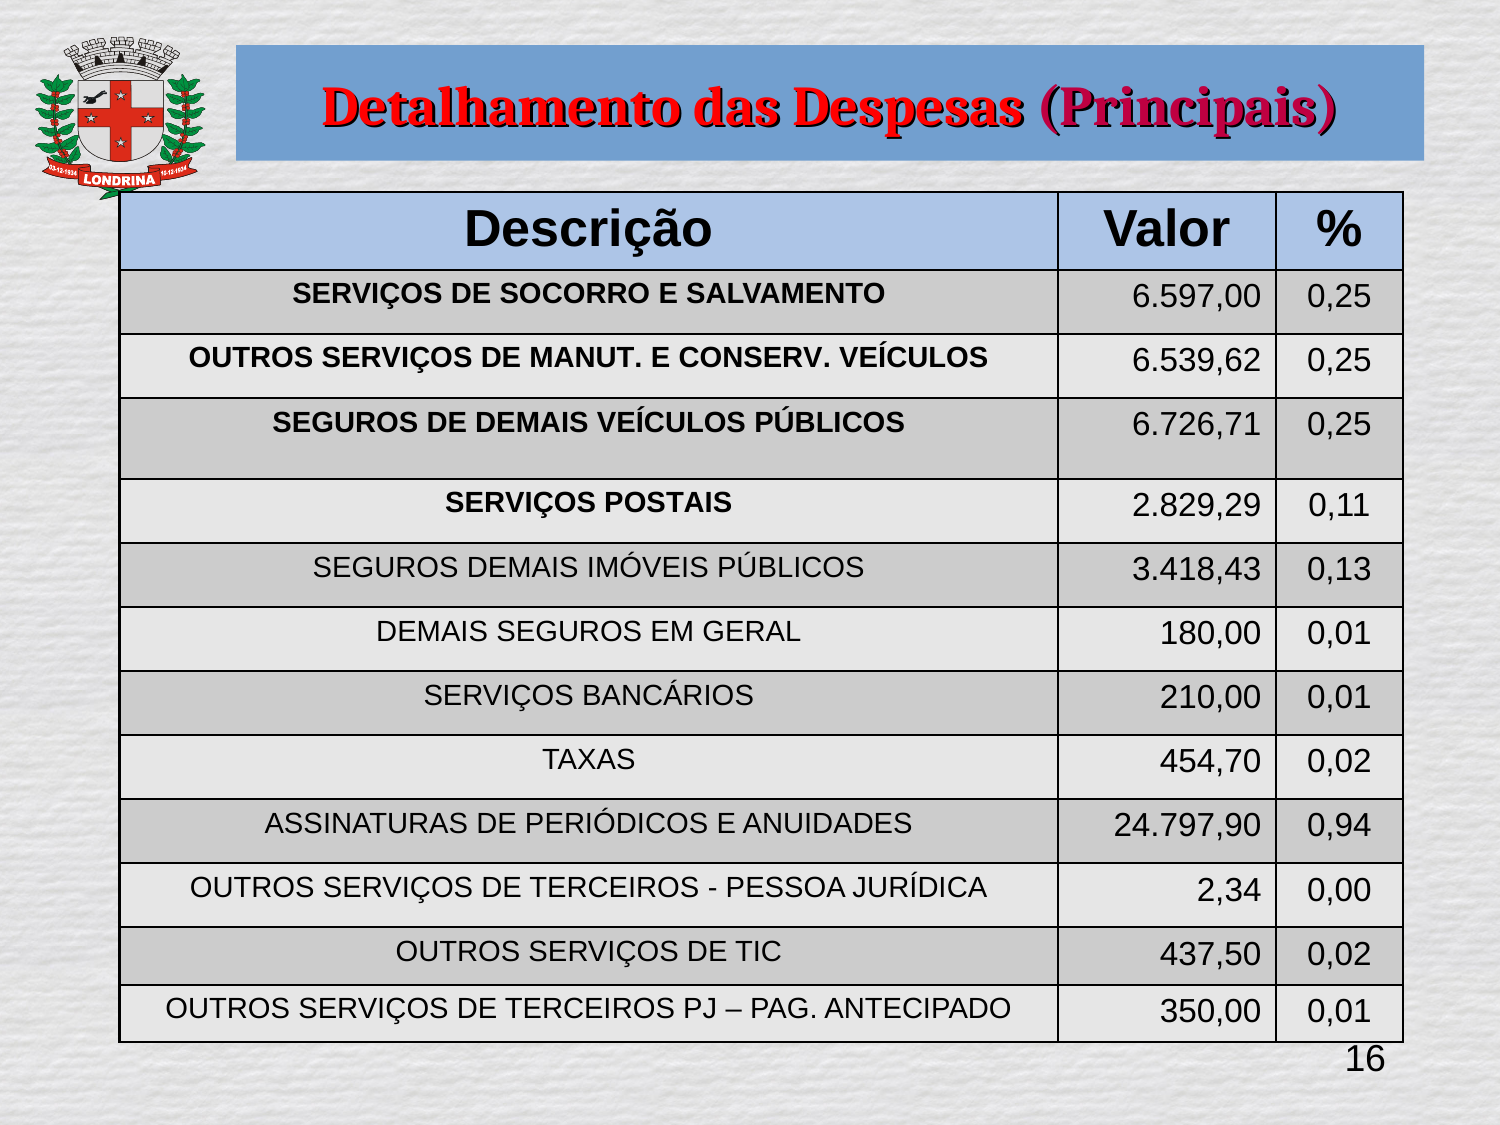

Detalhamento das Despesas (Principais)
| Descrição | Valor | % |
| --- | --- | --- |
| SERVIÇOS DE SOCORRO E SALVAMENTO | 6.597,00 | 0,25 |
| OUTROS SERVIÇOS DE MANUT. E CONSERV. VEÍCULOS | 6.539,62 | 0,25 |
| SEGUROS DE DEMAIS VEÍCULOS PÚBLICOS | 6.726,71 | 0,25 |
| SERVIÇOS POSTAIS | 2.829,29 | 0,11 |
| SEGUROS DEMAIS IMÓVEIS PÚBLICOS | 3.418,43 | 0,13 |
| DEMAIS SEGUROS EM GERAL | 180,00 | 0,01 |
| SERVIÇOS BANCÁRIOS | 210,00 | 0,01 |
| TAXAS | 454,70 | 0,02 |
| ASSINATURAS DE PERIÓDICOS E ANUIDADES | 24.797,90 | 0,94 |
| OUTROS SERVIÇOS DE TERCEIROS - PESSOA JURÍDICA | 2,34 | 0,00 |
| OUTROS SERVIÇOS DE TIC | 437,50 | 0,02 |
| OUTROS SERVIÇOS DE TERCEIROS PJ – PAG. ANTECIPADO | 350,00 | 0,01 |